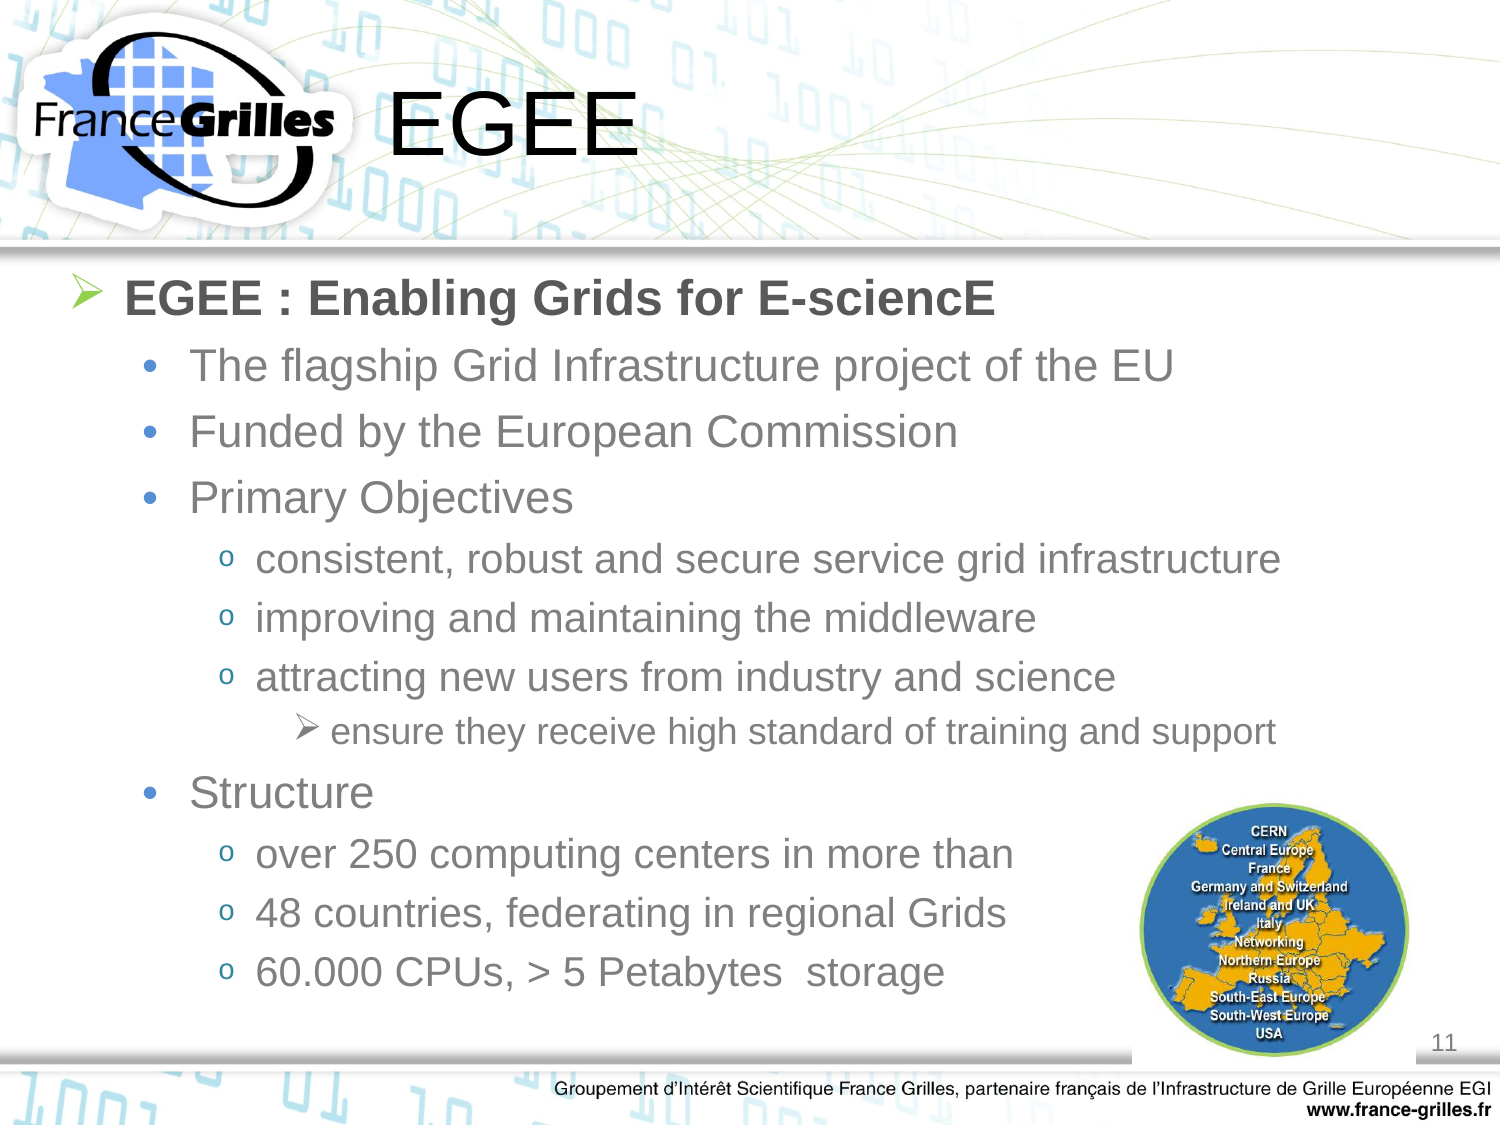

# EGEE
EGEE : Enabling Grids for E-sciencE
The flagship Grid Infrastructure project of the EU
Funded by the European Commission
Primary Objectives
consistent, robust and secure service grid infrastructure
improving and maintaining the middleware
attracting new users from industry and science
ensure they receive high standard of training and support
Structure
over 250 computing centers in more than
48 countries, federating in regional Grids
60.000 CPUs, > 5 Petabytes storage
11
Introduction aux grilles